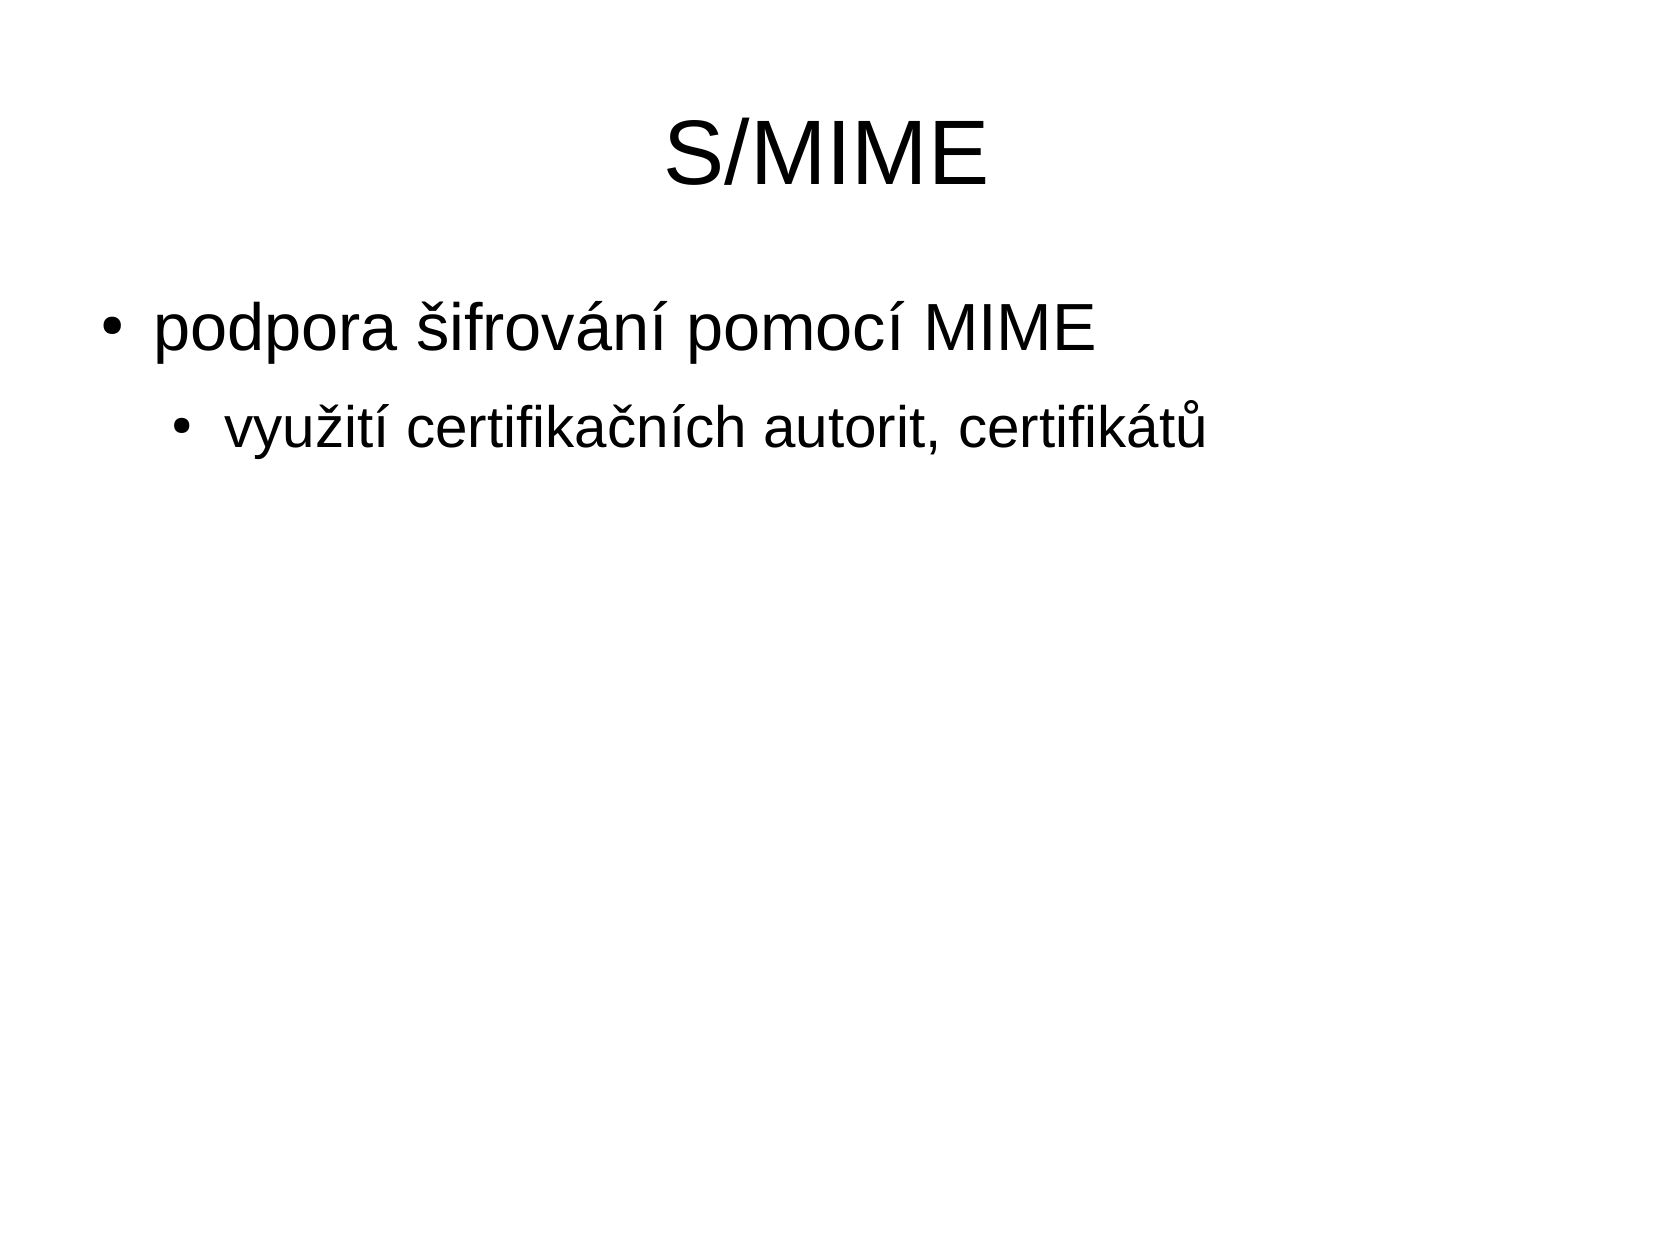

# S/MIME
podpora šifrování pomocí MIME
využití certifikačních autorit, certifikátů